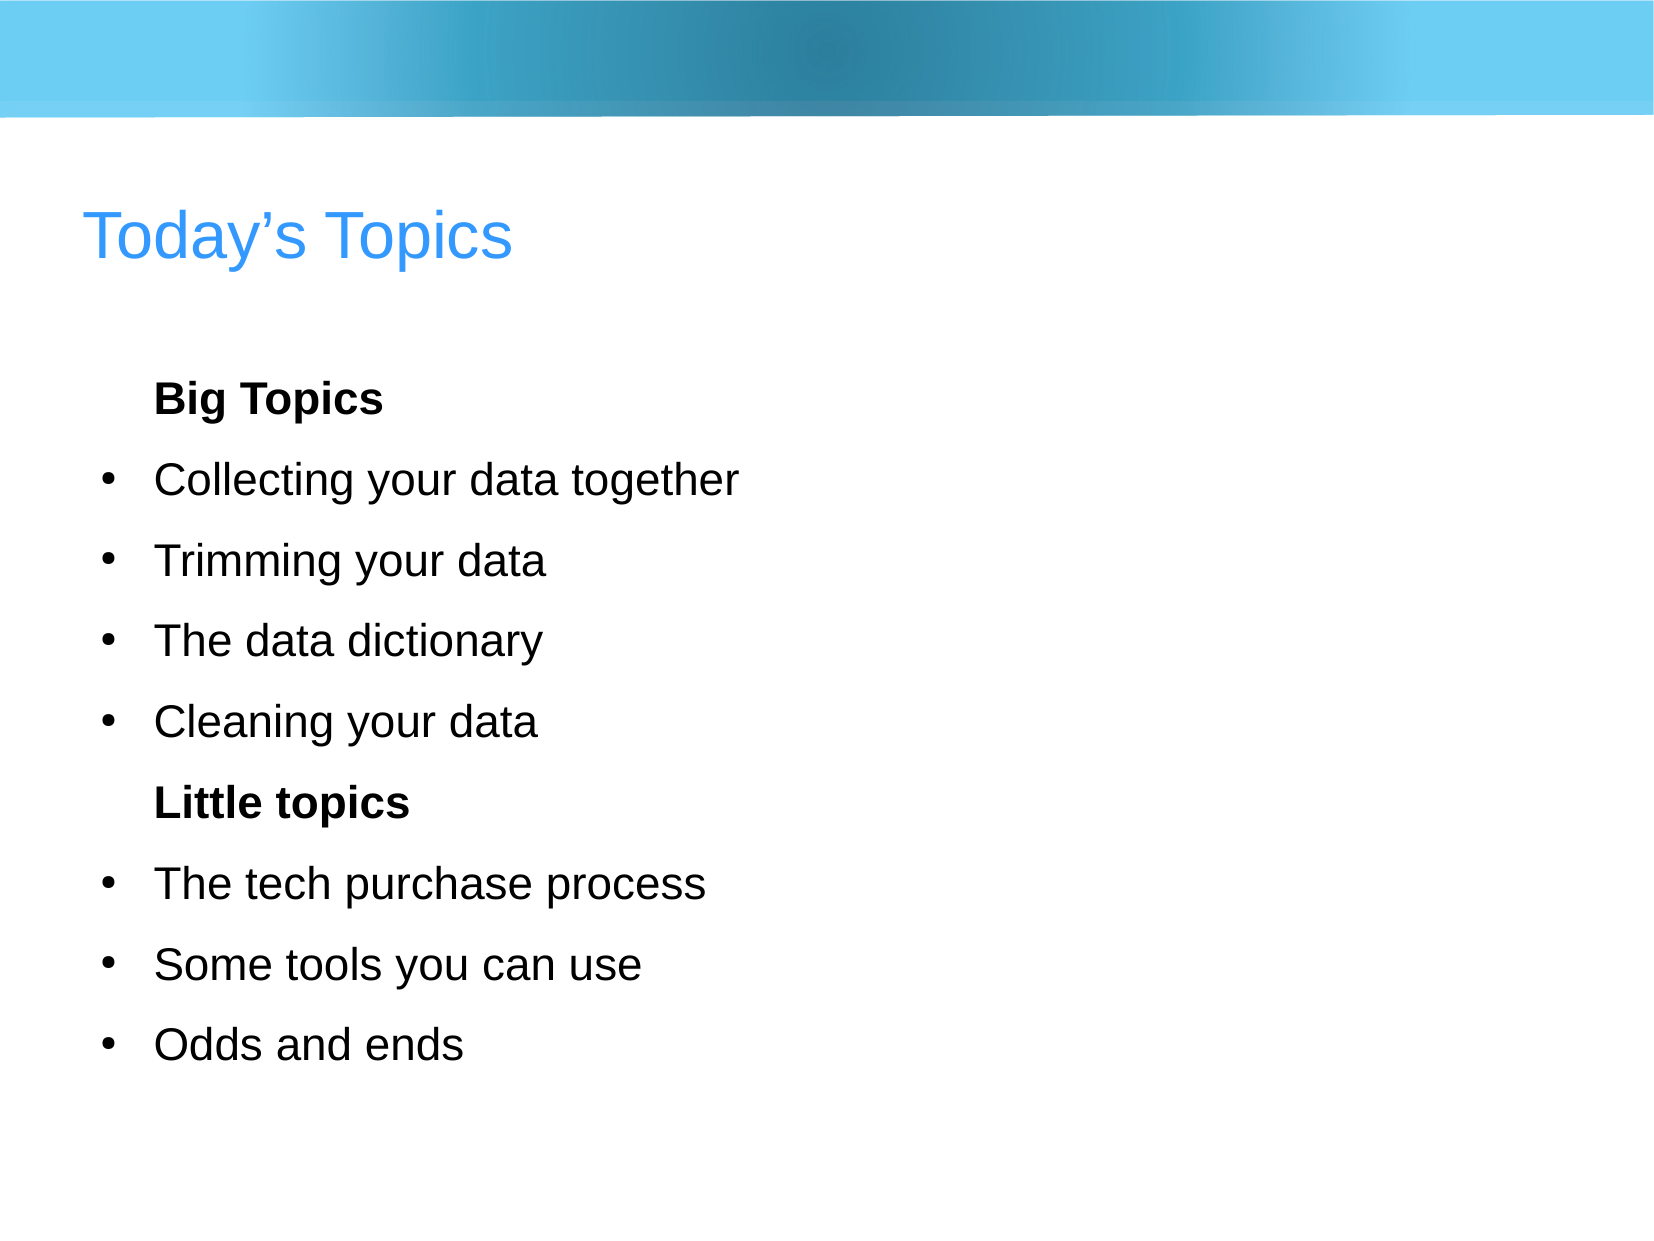

# Today’s Topics
Big Topics
Collecting your data together
Trimming your data
The data dictionary
Cleaning your data
Little topics
The tech purchase process
Some tools you can use
Odds and ends